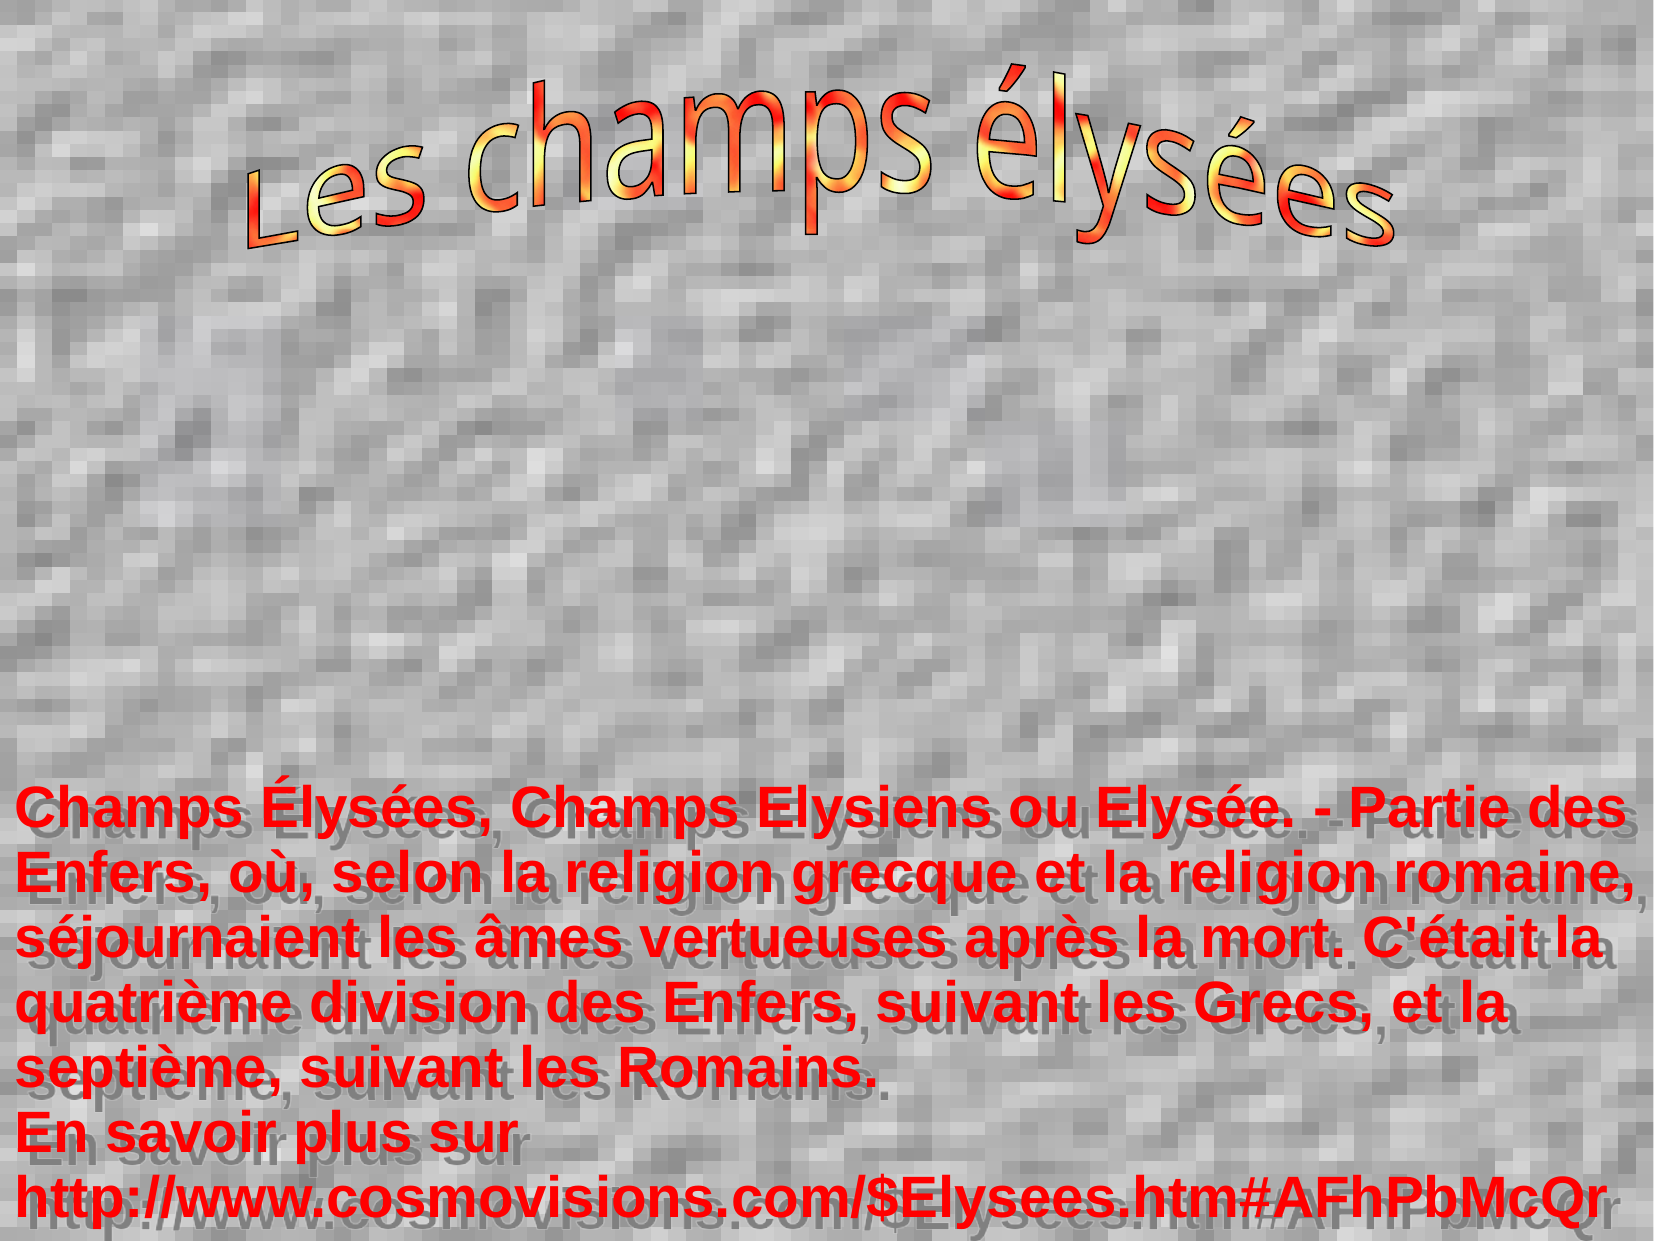

#
Les champs élysées
Les champs eli
Champs Élysées, Champs Elysiens ou Elysée. - Partie des Enfers, où, selon la religion grecque et la religion romaine, séjournaient les âmes vertueuses après la mort. C'était la quatrième division des Enfers, suivant les Grecs, et la septième, suivant les Romains.
En savoir plus sur http://www.cosmovisions.com/$Elysees.htm#AFhPbMcQryWAr621.99
Champs Élysées, Champs Elysiens ou Elysée. - Partie des Enfers, où, selon la religion grecque et la religion romaine, séjournaient les âmes vertueuses après la mort. C'était la quatrième division des Enfers, suivant les Grecs, et la septième, suivant les Romains.
En savoir plus sur http://www.cosmovisions.com/$Elysees.htm#AFhPbMcQryWAr621.99